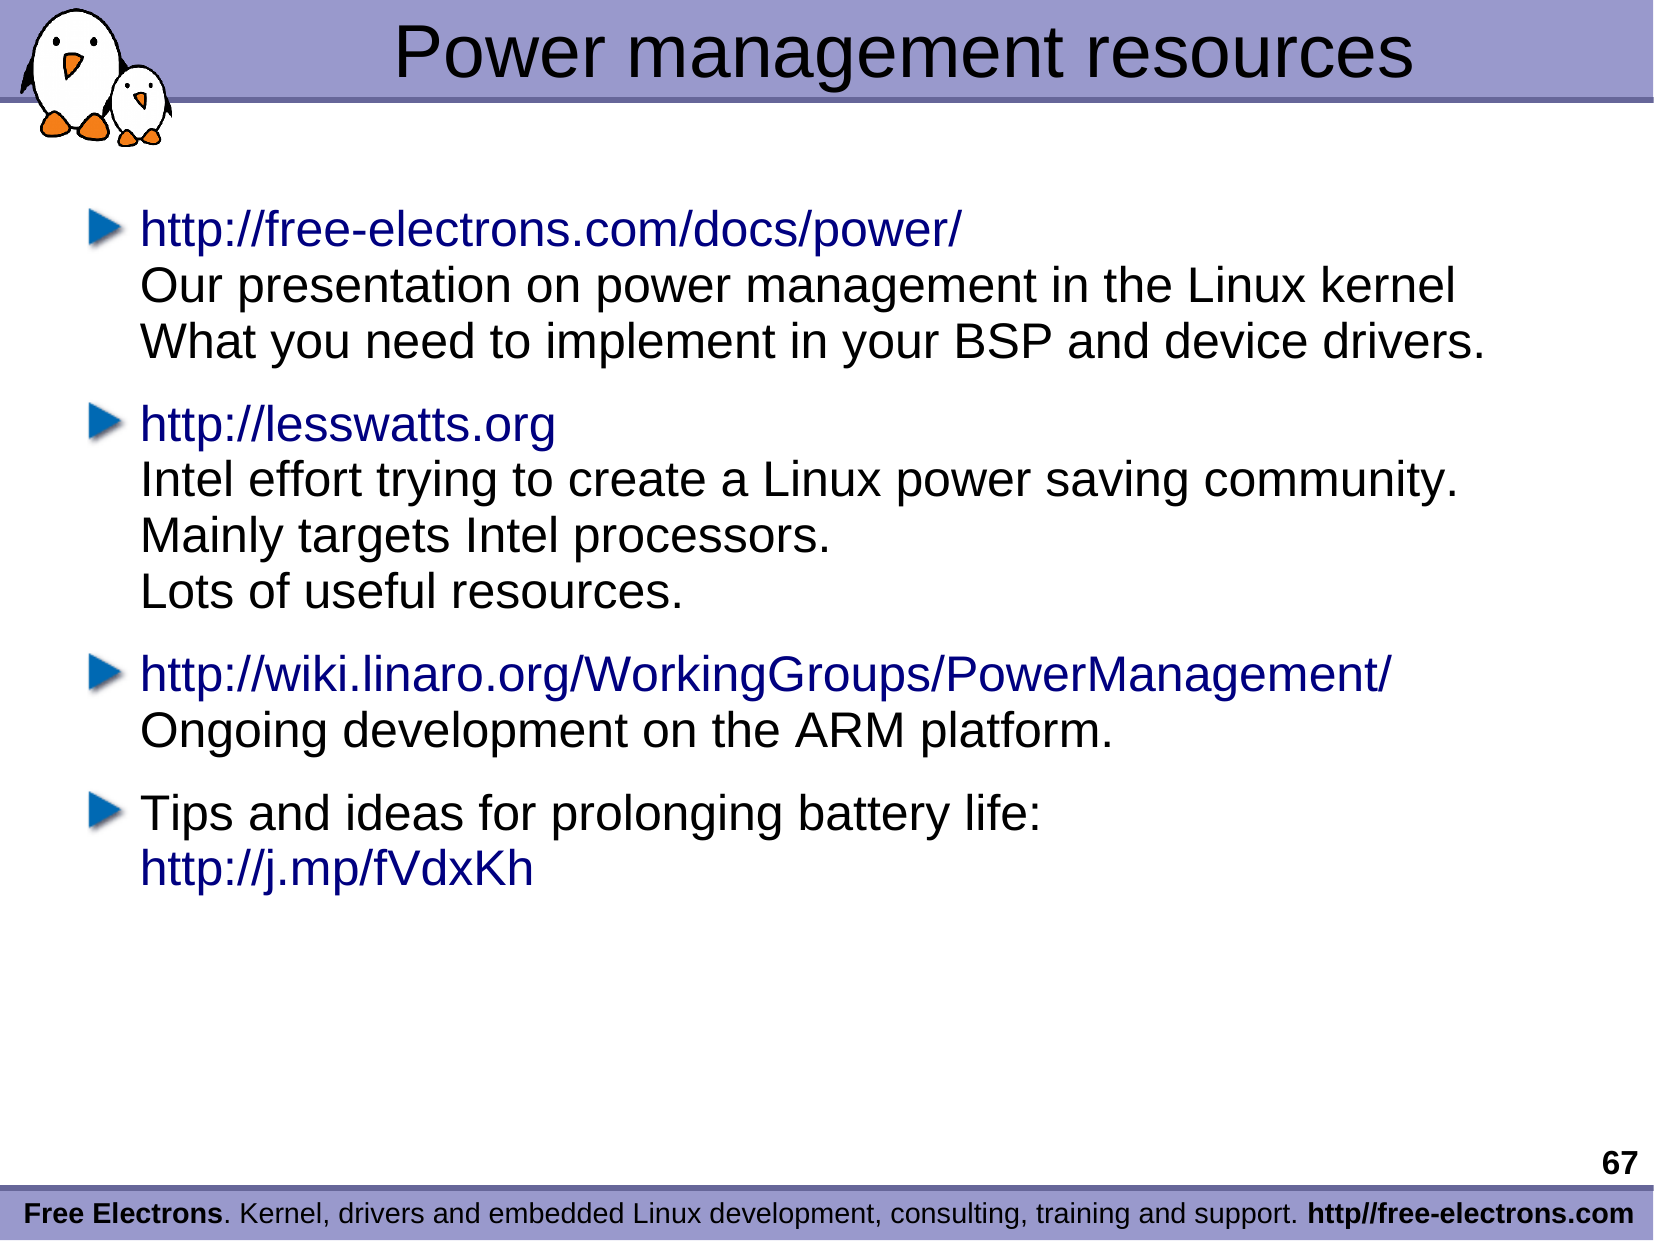

# Power management resources
http://free-electrons.com/docs/power/
Our presentation on power management in the Linux kernel
What you need to implement in your BSP and device drivers.
http://lesswatts.org
Intel effort trying to create a Linux power saving community.
Mainly targets Intel processors.
Lots of useful resources.
http://wiki.linaro.org/WorkingGroups/PowerManagement/
Ongoing development on the ARM platform.
Tips and ideas for prolonging battery life:
http://j.mp/fVdxKh